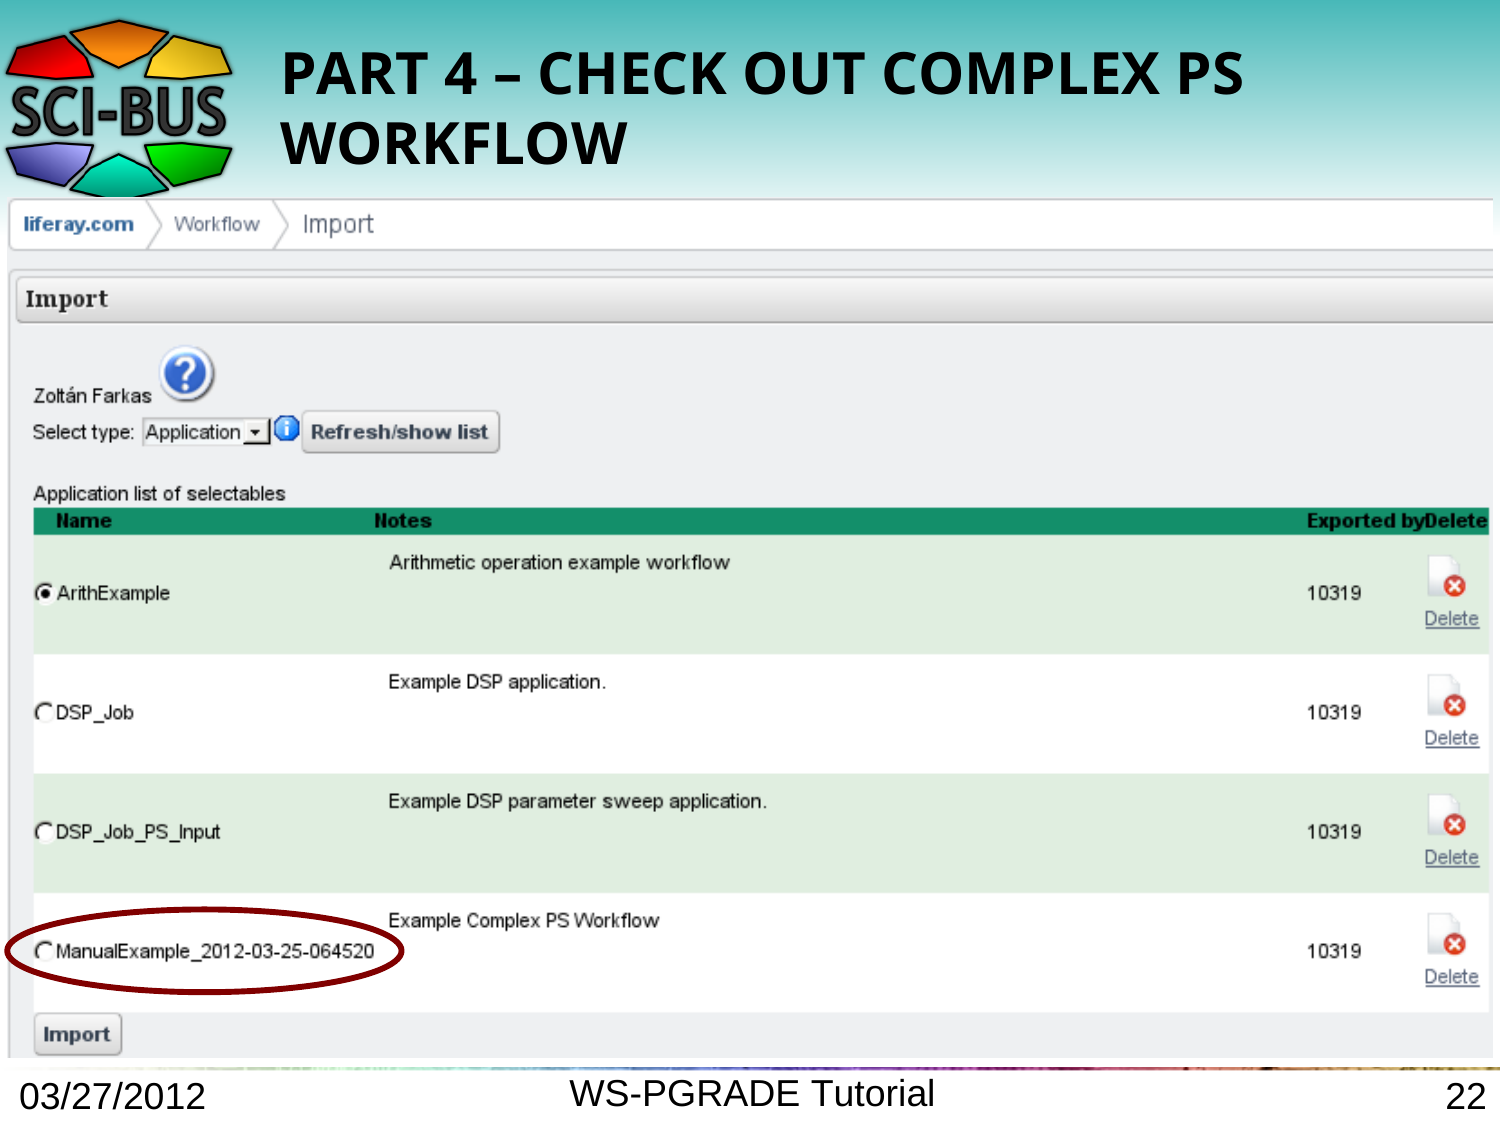

# PART 4 – CHECK OUT COMPLEX PS WORKFLOW
Footer
5/29/2006
22